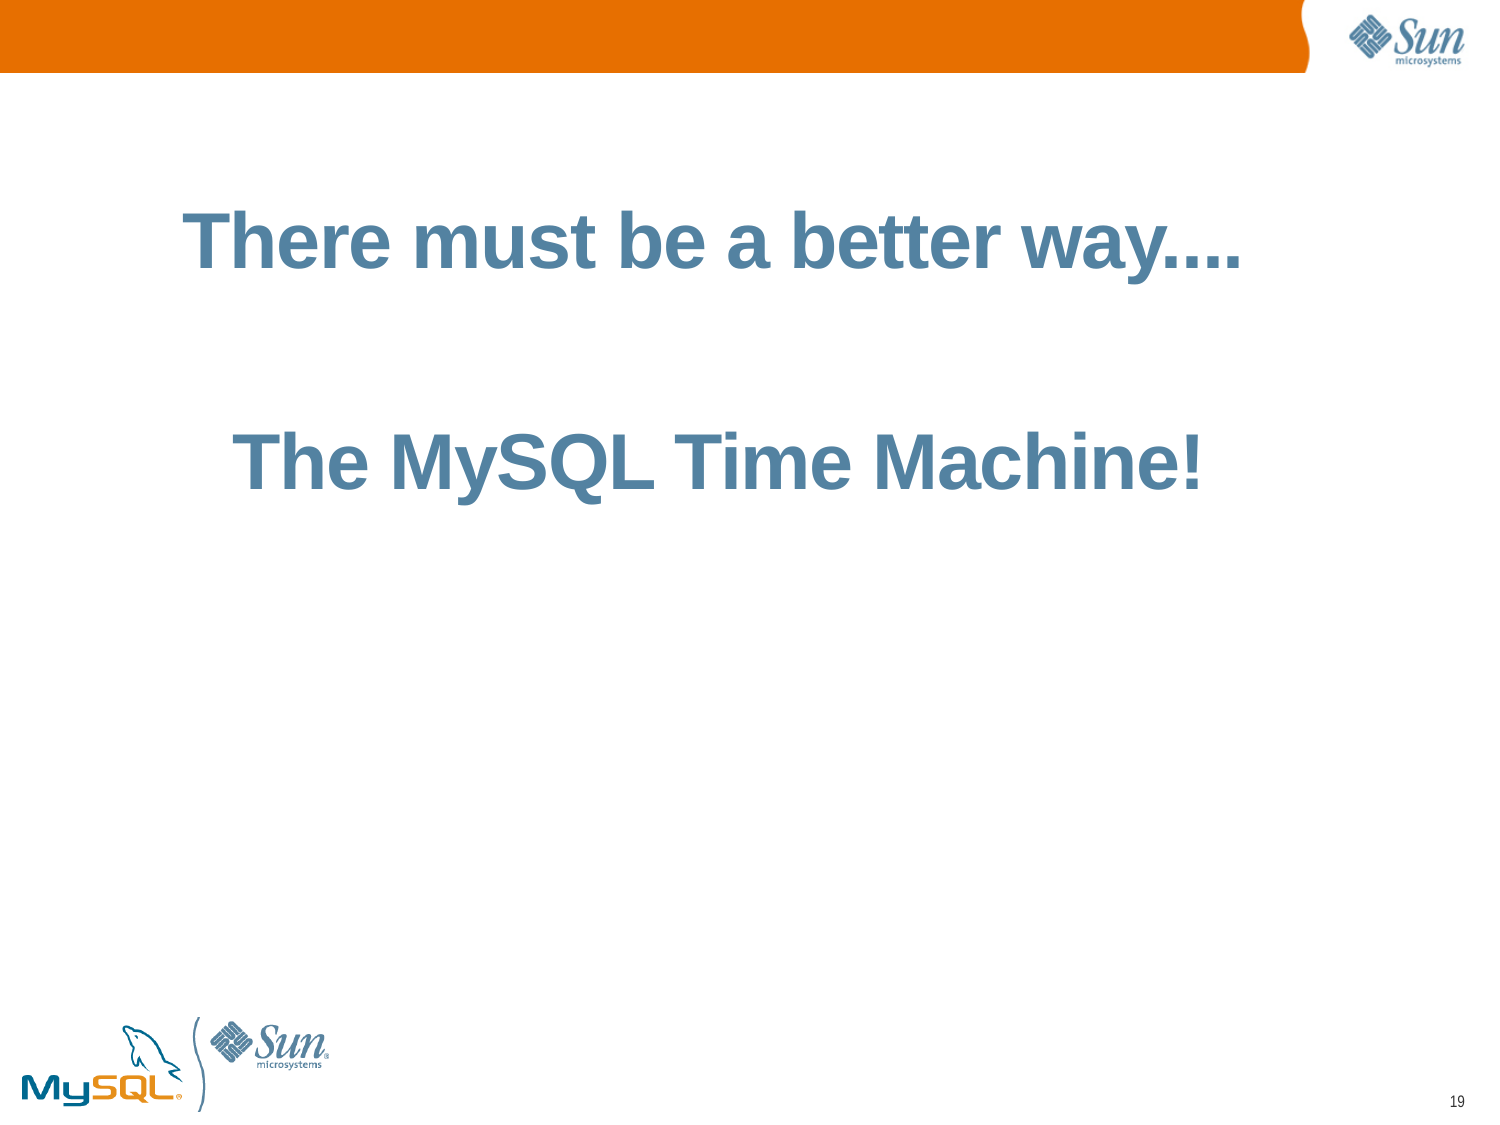

# There must be a better way....
The MySQL Time Machine!